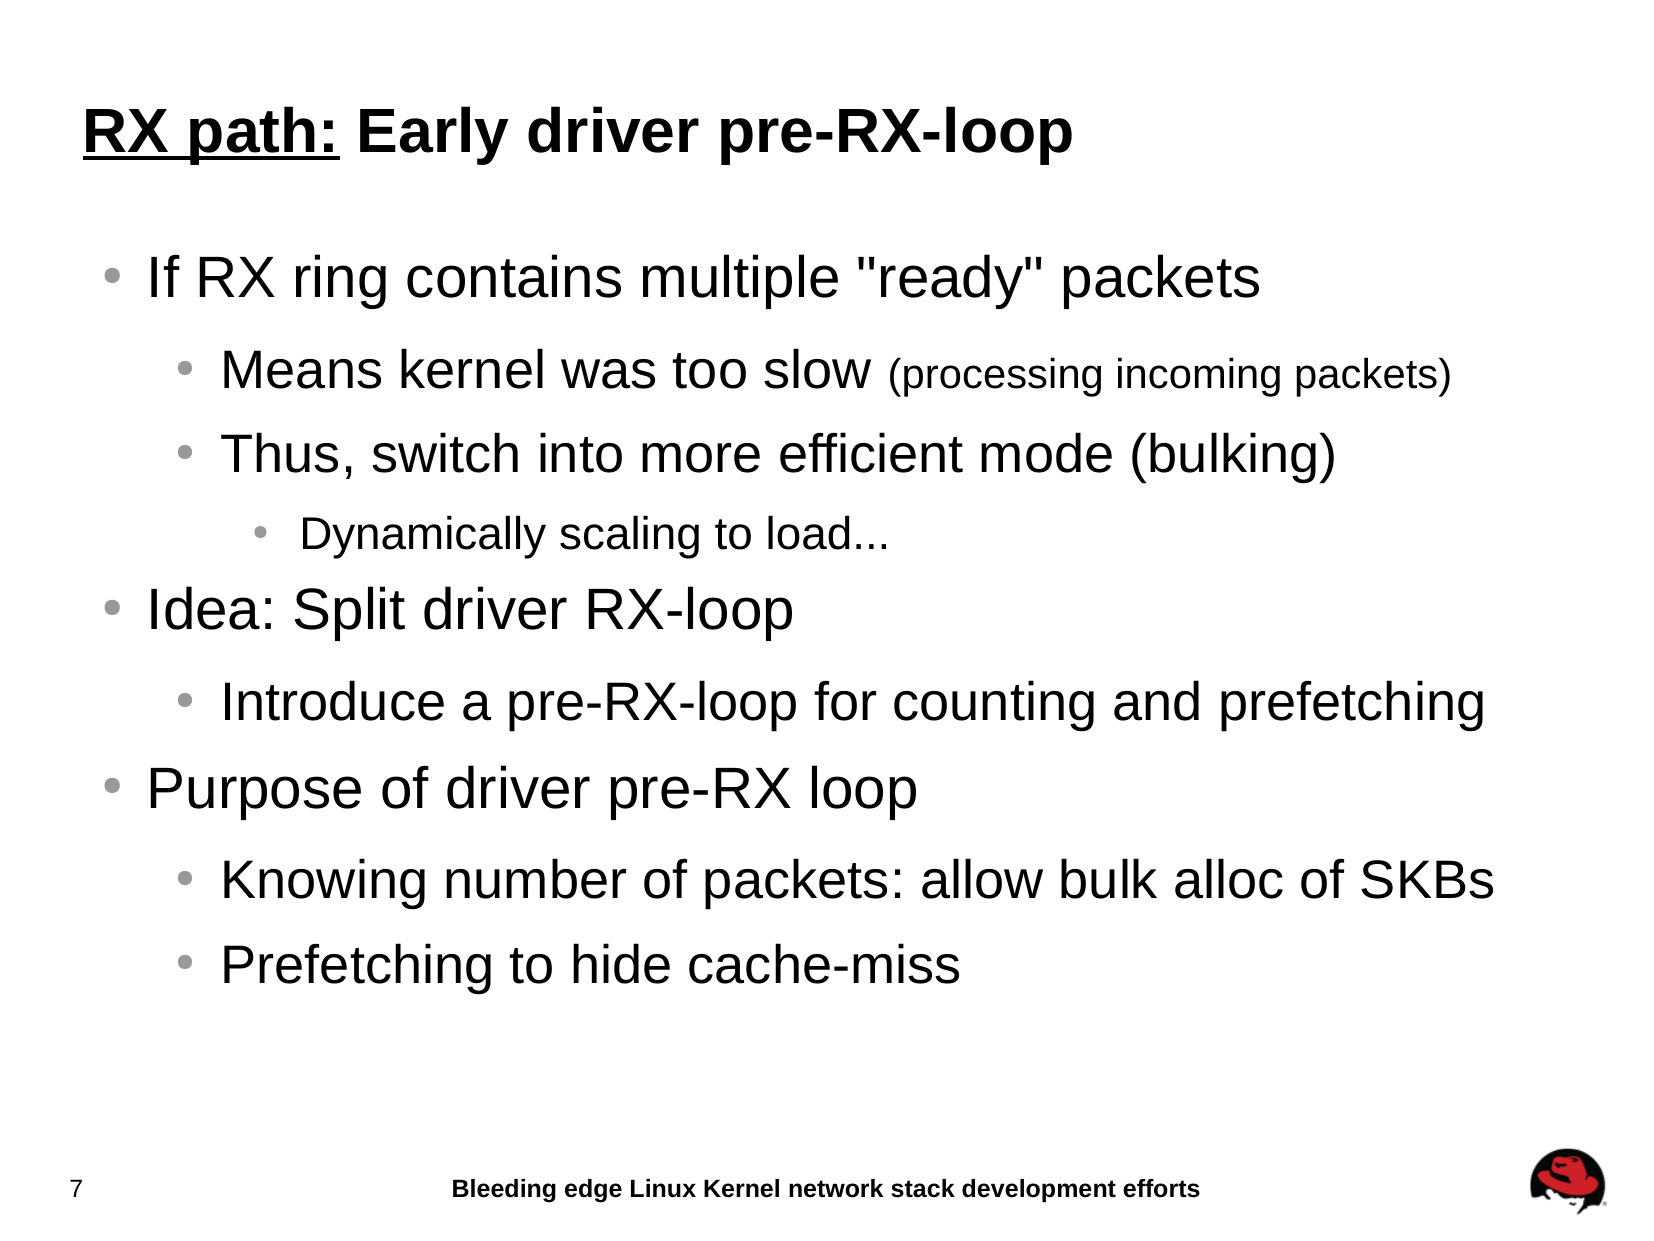

# RX path: Early driver pre-RX-loop
If RX ring contains multiple "ready" packets
Means kernel was too slow (processing incoming packets)
Thus, switch into more efficient mode (bulking)
Dynamically scaling to load...
Idea: Split driver RX-loop
Introduce a pre-RX-loop for counting and prefetching
Purpose of driver pre-RX loop
Knowing number of packets: allow bulk alloc of SKBs
Prefetching to hide cache-miss